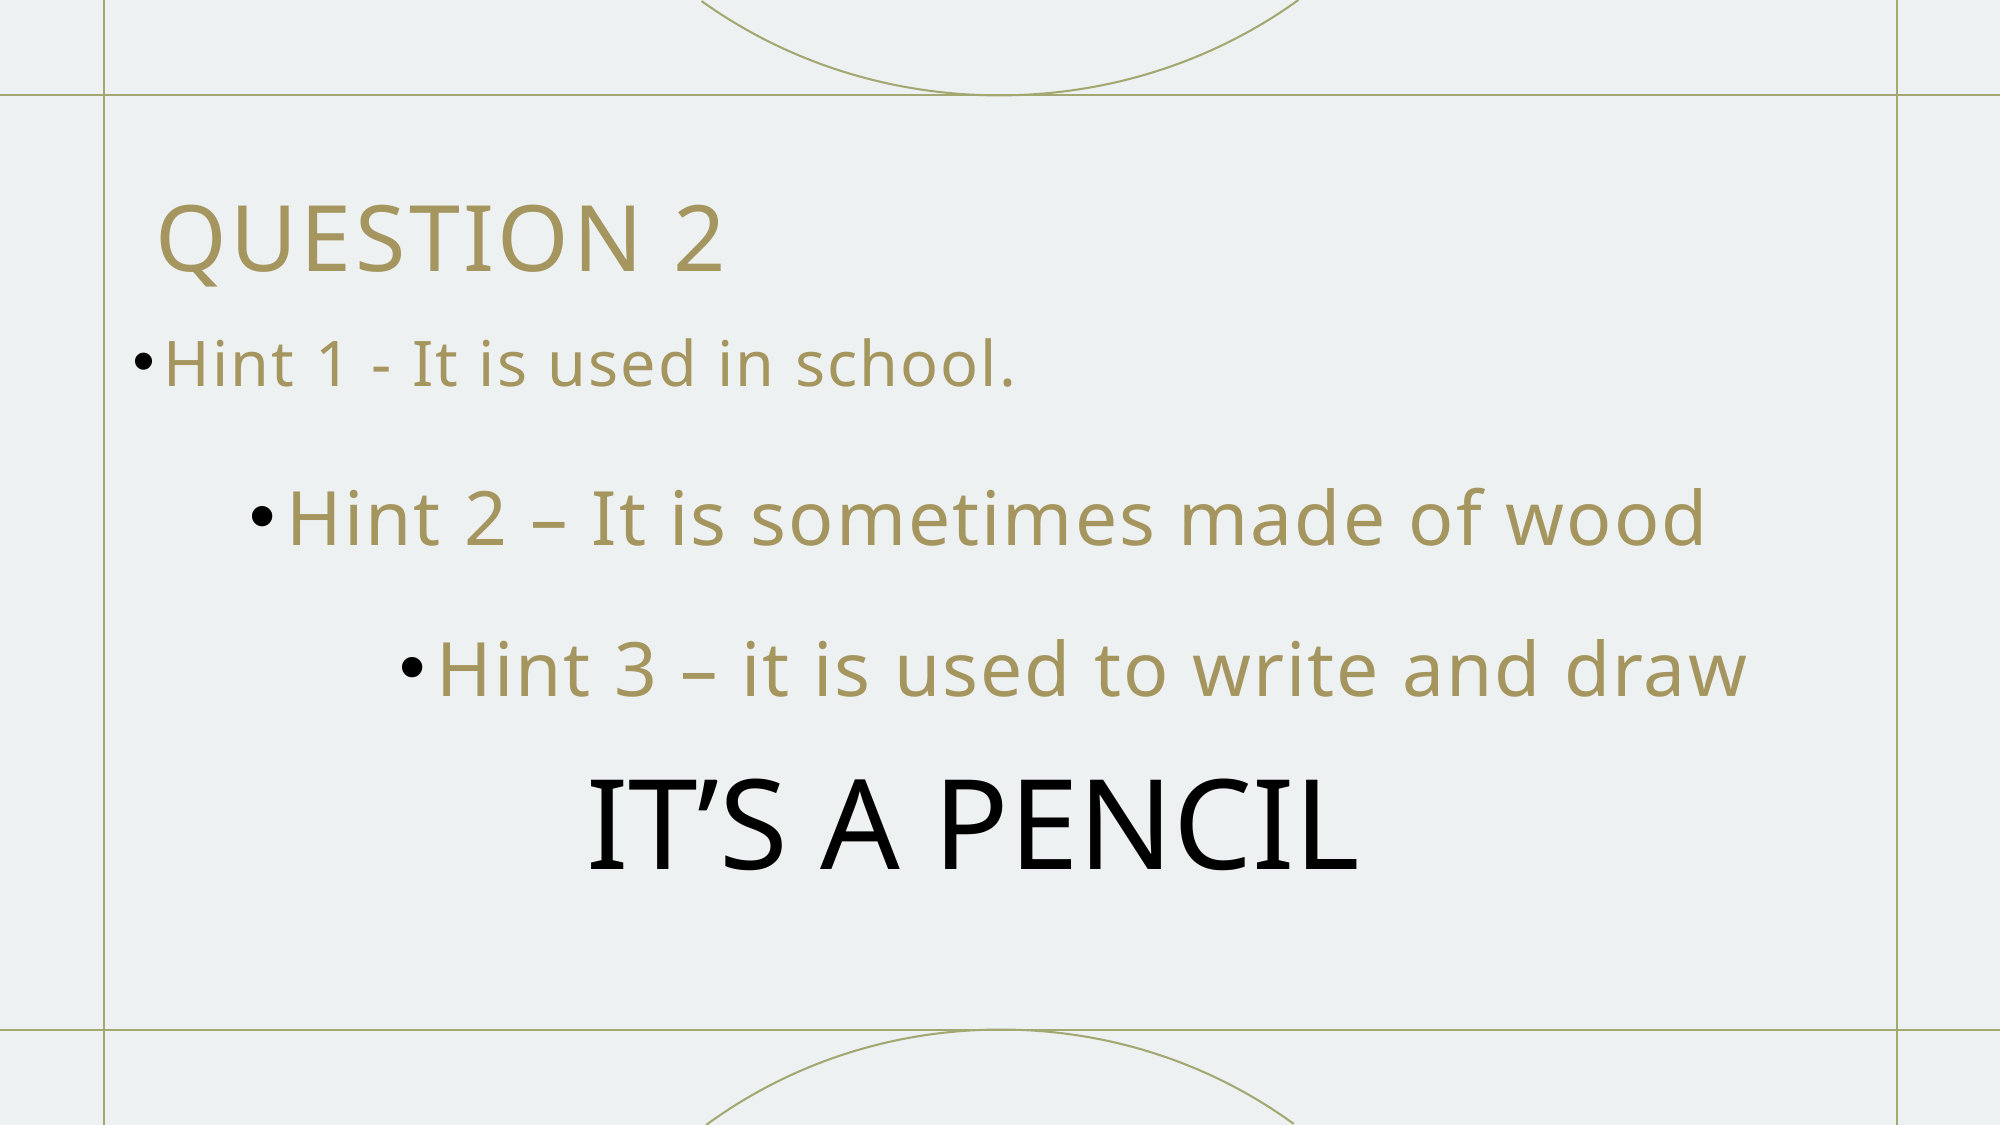

# QUESTION 2
Hint 1 - It is used in school.
Hint 2 – It is sometimes made of wood
Hint 3 – it is used to write and draw
IT’S A PENCIL